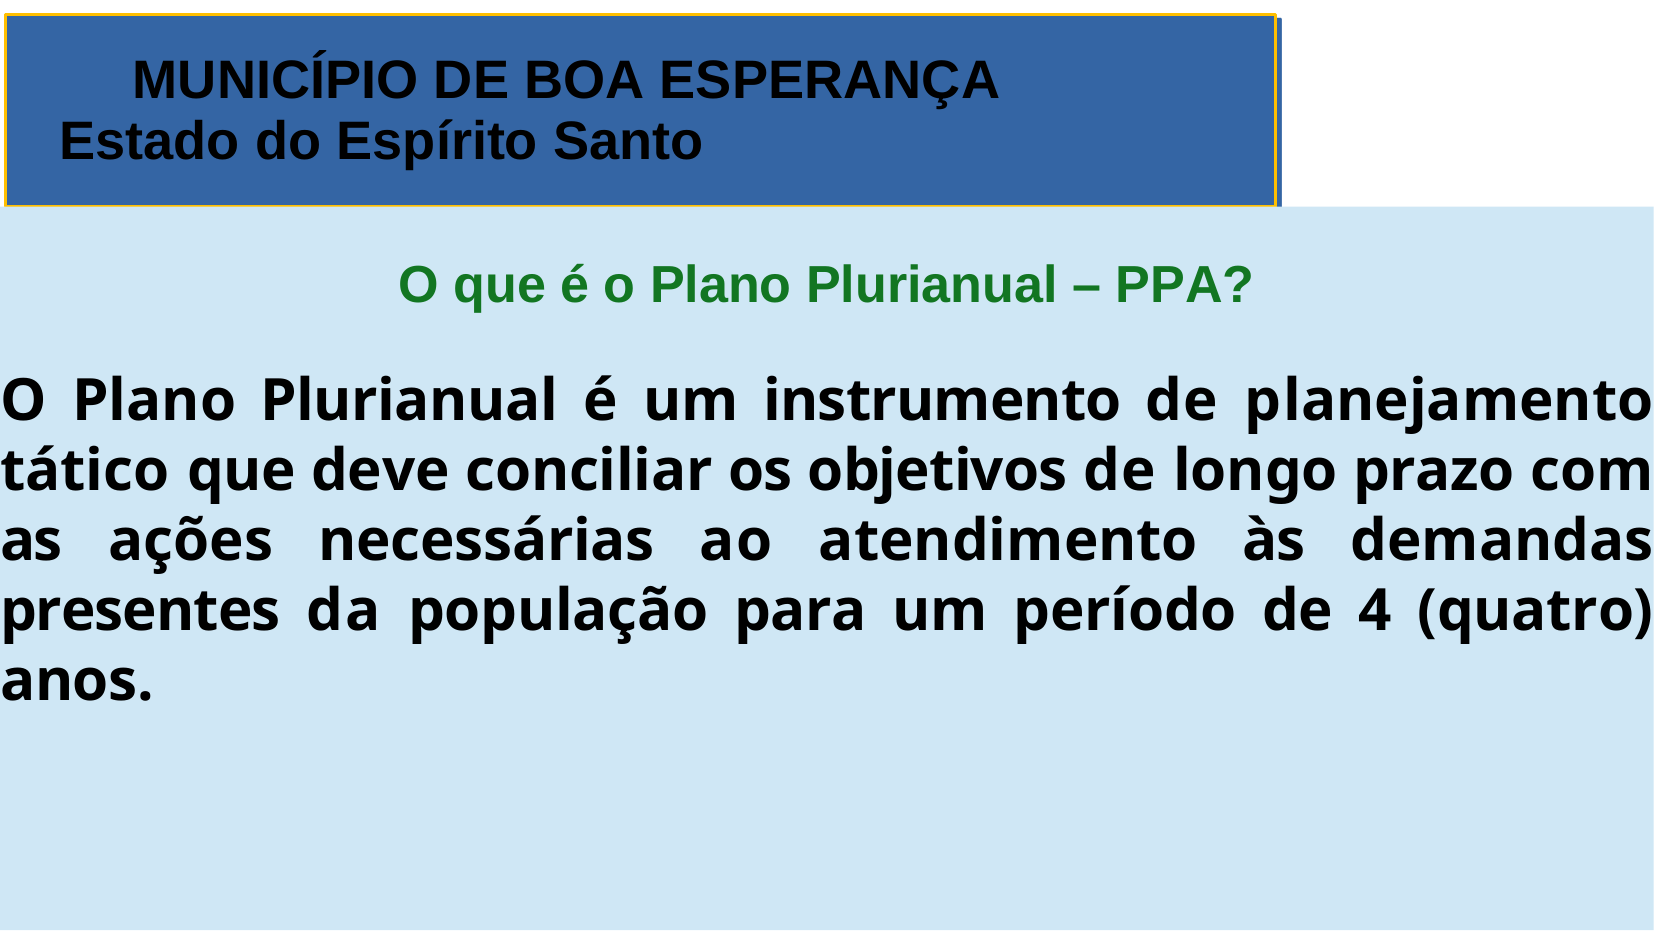

# MUNICÍPIO DE BOA ESPERANÇA		Estado do Espírito Santo
O que é o Plano Plurianual – PPA?
O Plano Plurianual é um instrumento de planejamento tático que deve conciliar os objetivos de longo prazo com as ações necessárias ao atendimento às demandas presentes da população para um período de 4 (quatro) anos.